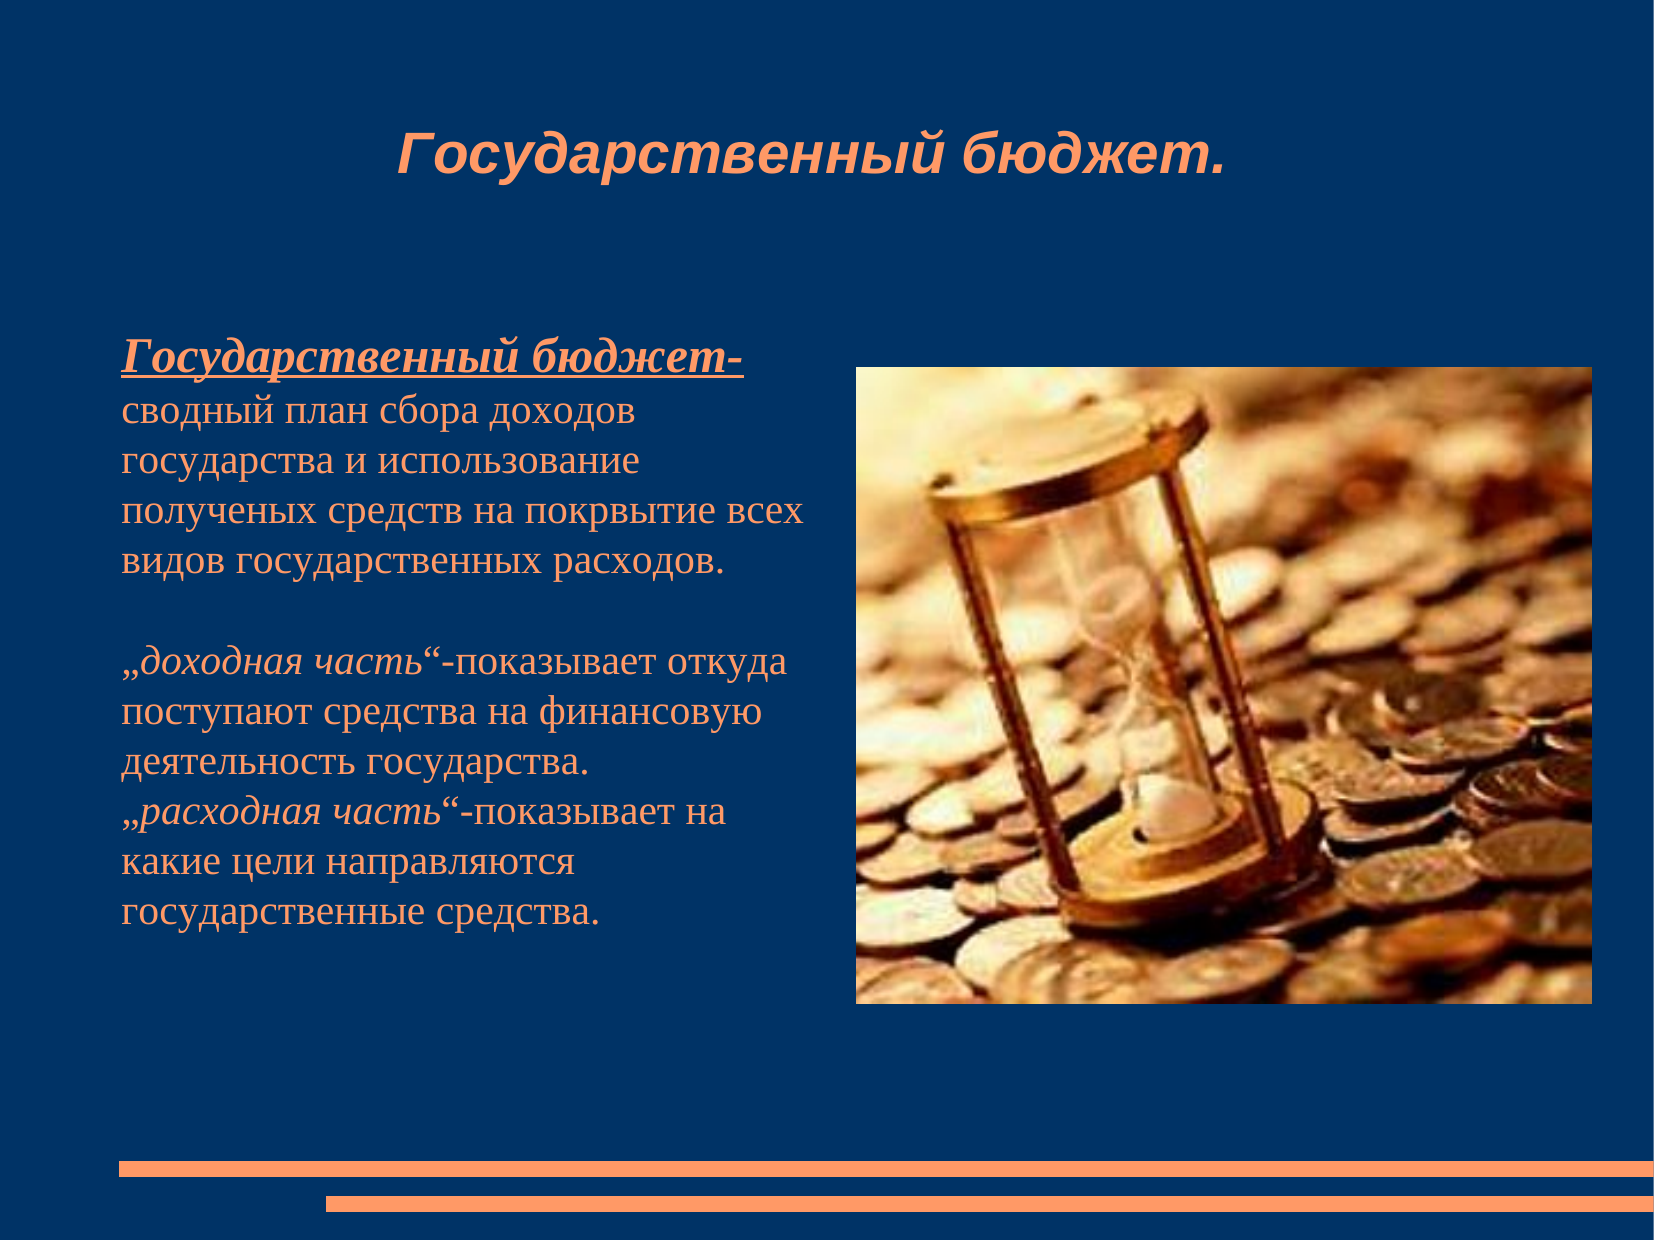

# Государственный бюджет.
Государственный бюджет-
сводный план сбора доходов государства и использование полученых средств на покрвытие всех видов государственных расходов.
„доходная часть“-показывает откуда поступают средства на финансовую деятельность государства.
„расходная часть“-показывает на какие цели направляются государственные средства.